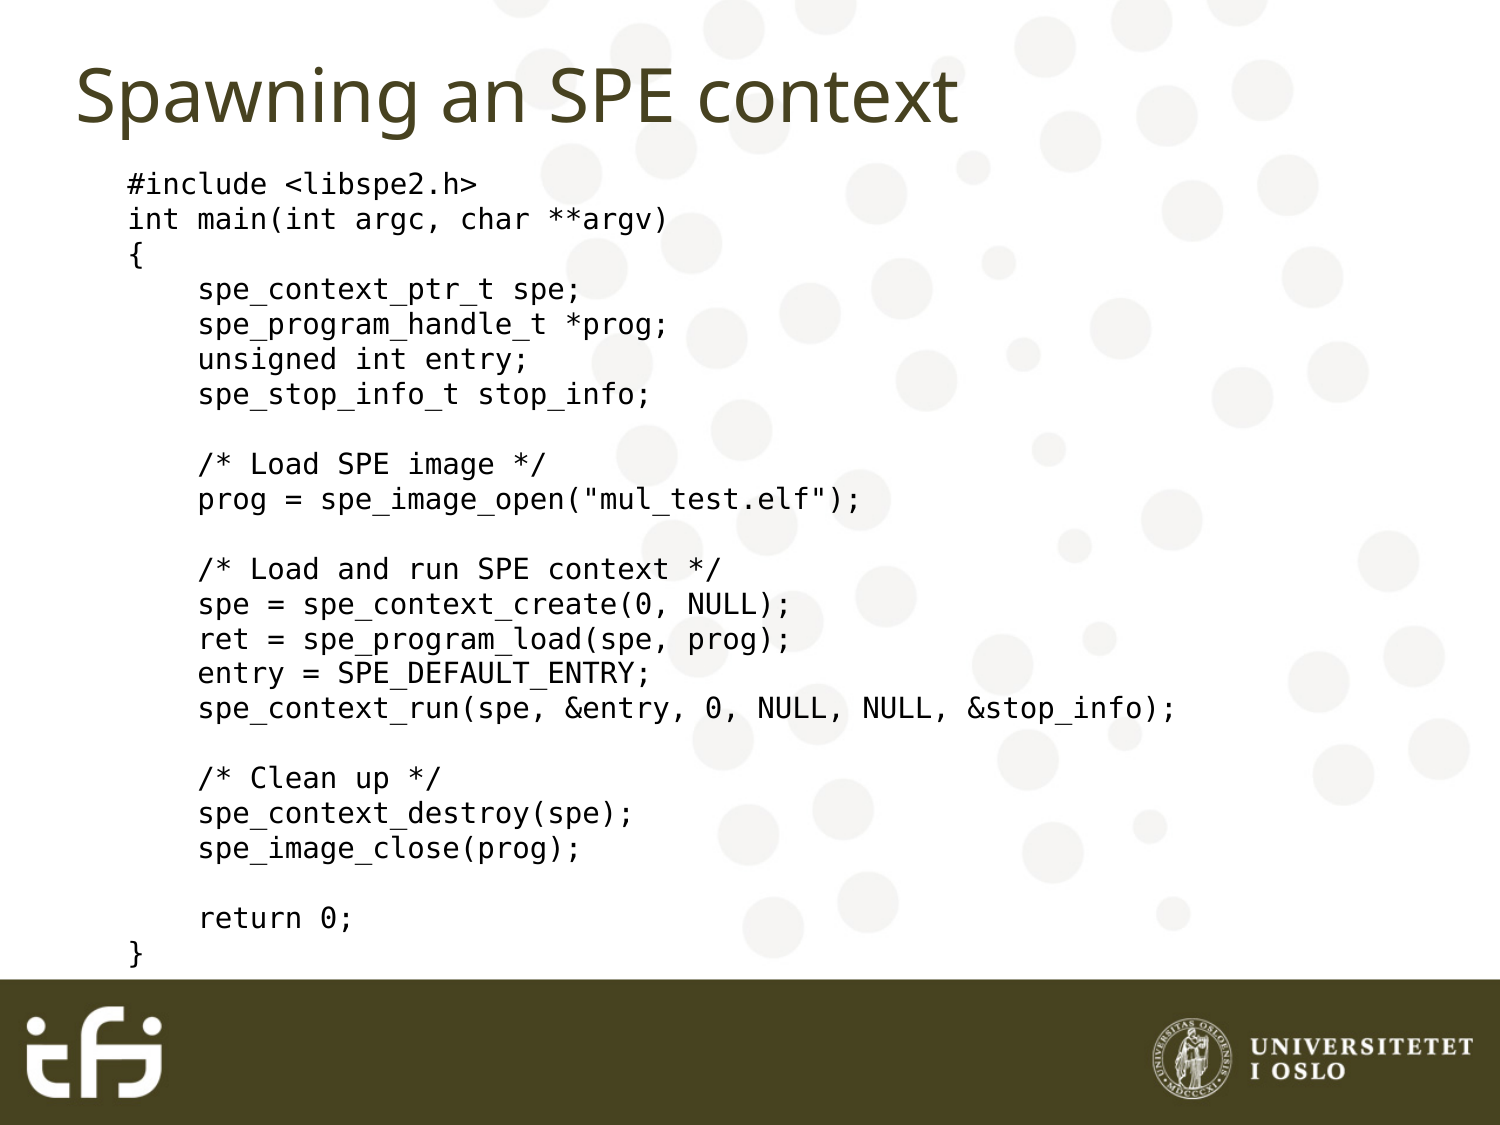

# Spawning an SPE context
#include <libspe2.h>
int main(int argc, char **argv)
{
 spe_context_ptr_t spe;
 spe_program_handle_t *prog;
 unsigned int entry;
 spe_stop_info_t stop_info;
 /* Load SPE image */
 prog = spe_image_open("mul_test.elf");
 /* Load and run SPE context */
 spe = spe_context_create(0, NULL);
 ret = spe_program_load(spe, prog);
 entry = SPE_DEFAULT_ENTRY;
 spe_context_run(spe, &entry, 0, NULL, NULL, &stop_info);
 /* Clean up */
 spe_context_destroy(spe);
 spe_image_close(prog);
 return 0;
}